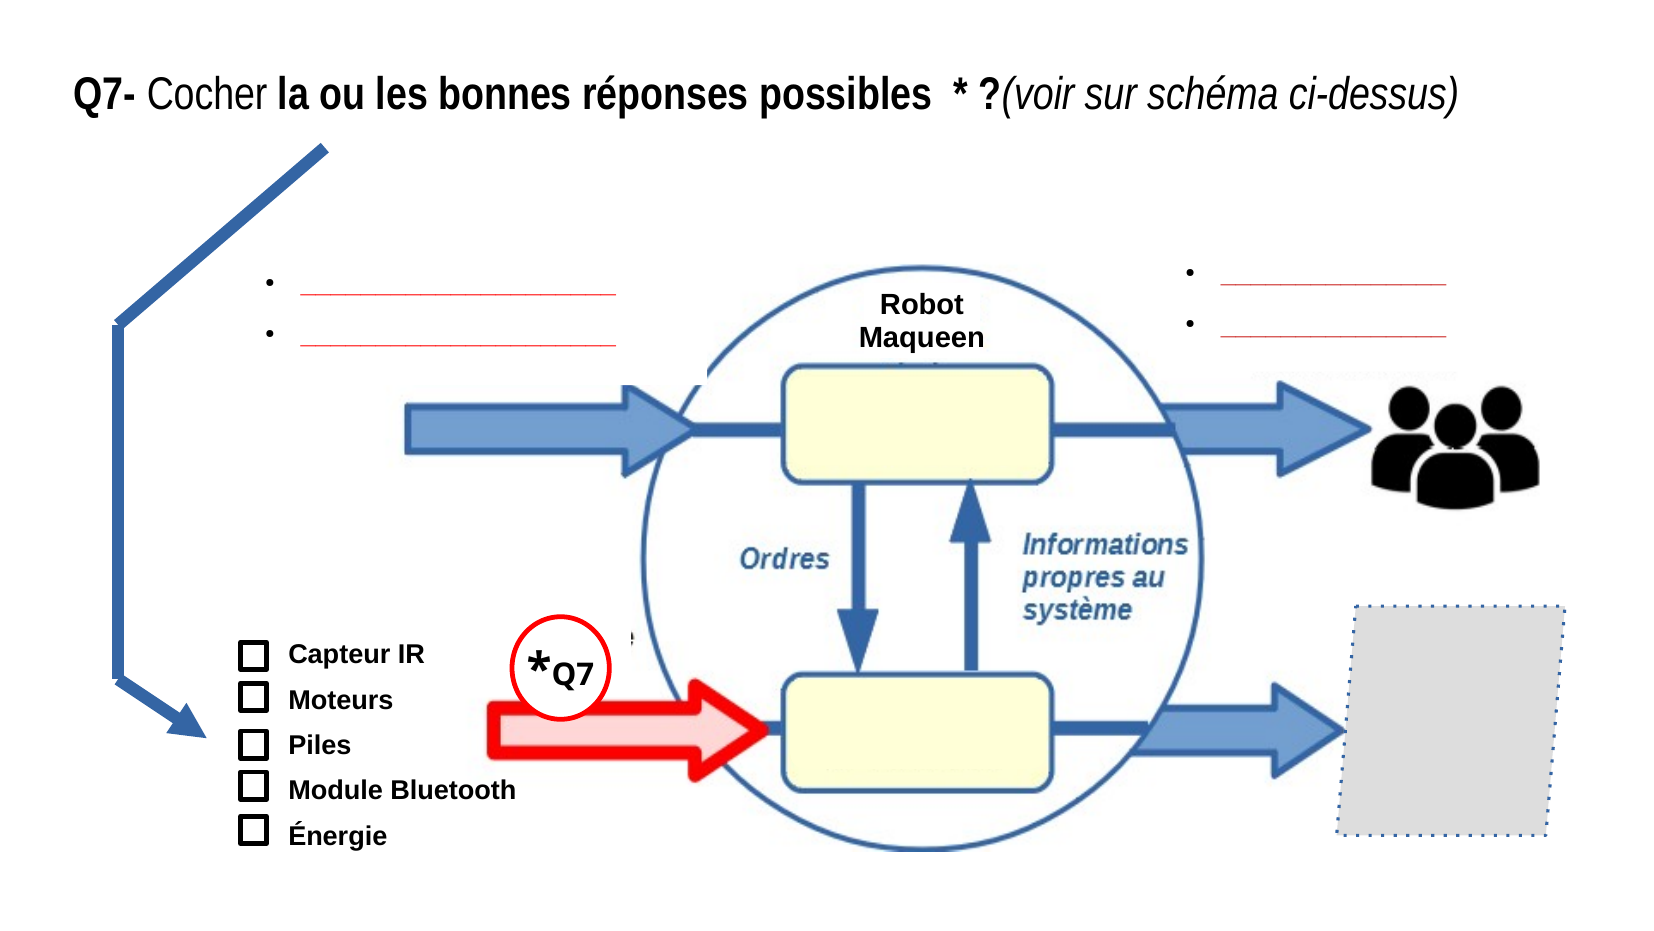

Q7- Cocher la ou les bonnes réponses possibles * ?(voir sur schéma ci-dessus)
_____________________
_____________________
_______________
_______________
Robot
Maqueen
*Q7
Capteur IR
Moteurs
Piles
Module Bluetooth
Énergie